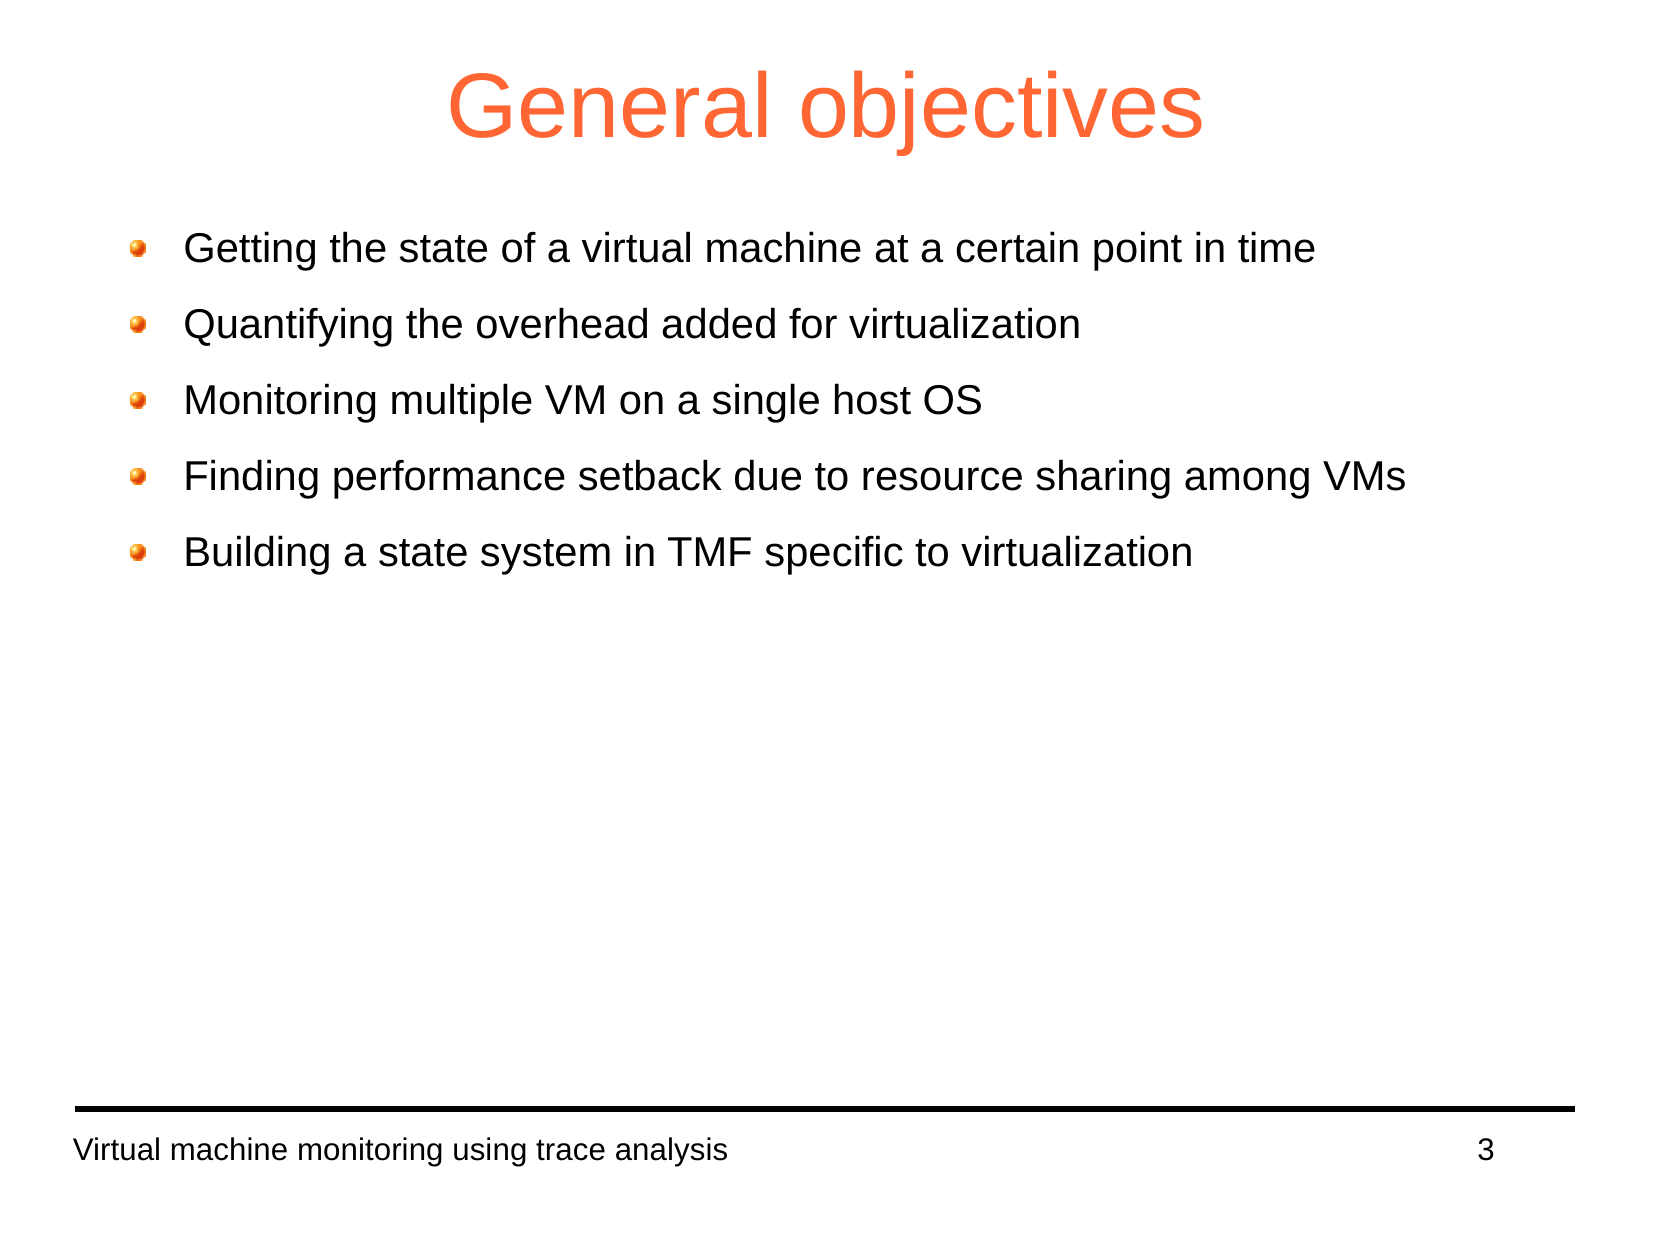

# General objectives
Getting the state of a virtual machine at a certain point in time
Quantifying the overhead added for virtualization
Monitoring multiple VM on a single host OS
Finding performance setback due to resource sharing among VMs
Building a state system in TMF specific to virtualization